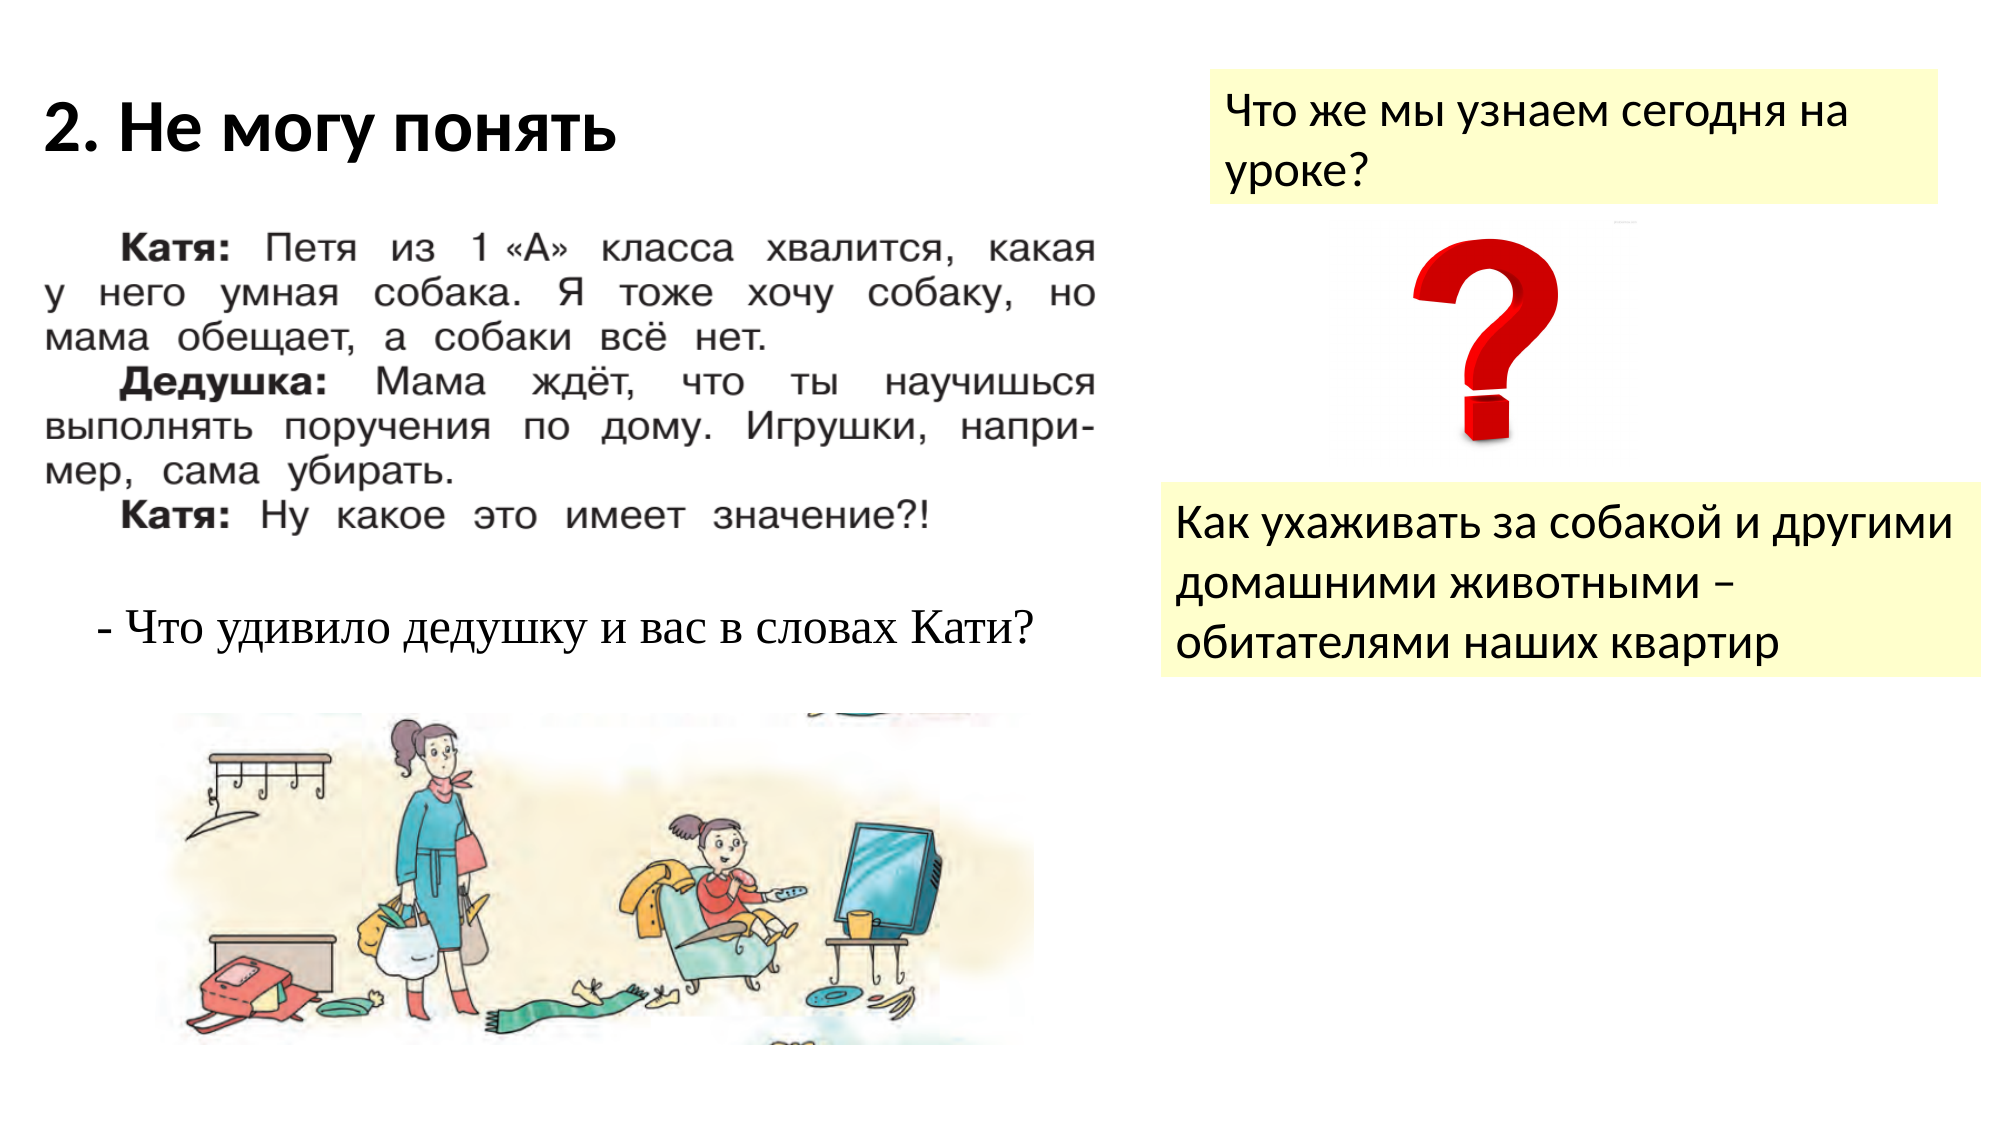

# 2. Не могу понять
Что же мы узнаем сегодня на уроке?
Как ухаживать за собакой и другими
домашними животными –
обитателями наших квартир
- Что удивило дедушку и вас в словах Кати?